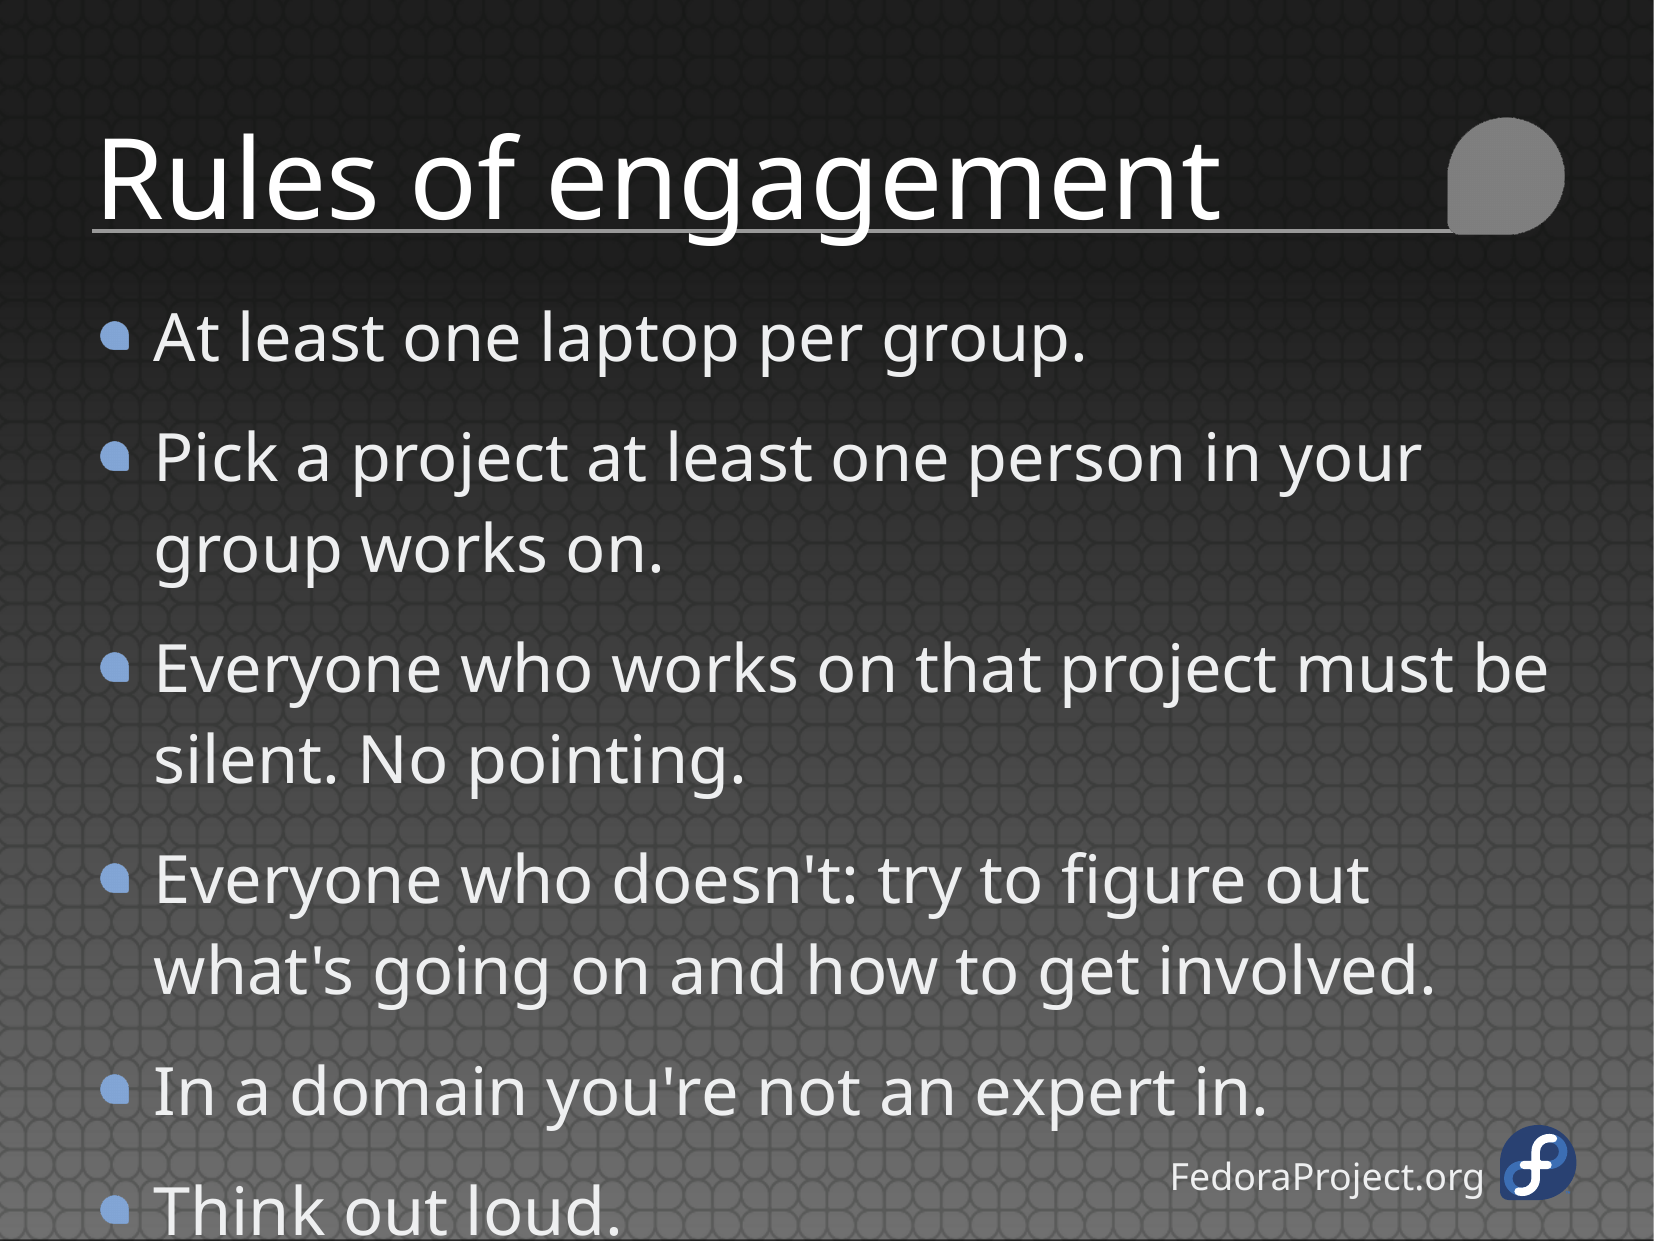

Rules of engagement
# At least one laptop per group.
Pick a project at least one person in your group works on.
Everyone who works on that project must be silent. No pointing.
Everyone who doesn't: try to figure out what's going on and how to get involved.
In a domain you're not an expert in.
Think out loud.